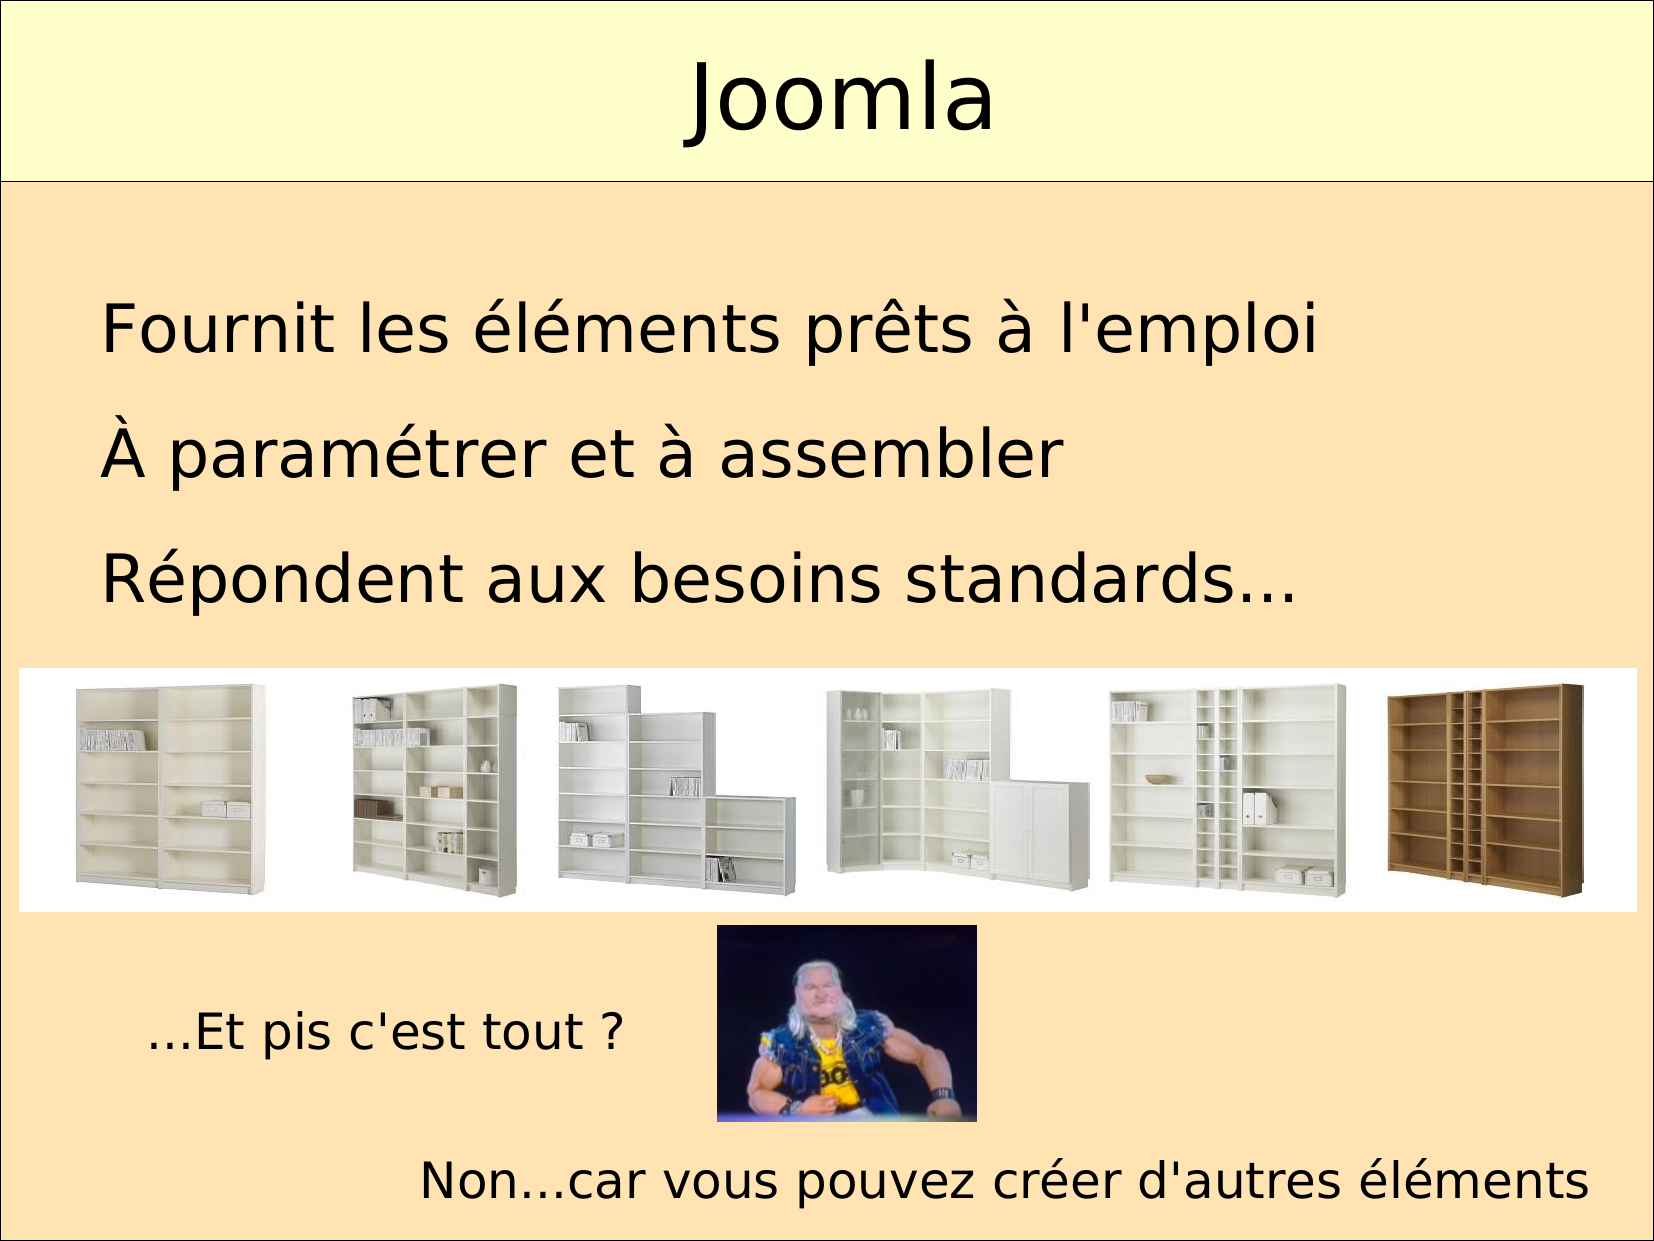

# Joomla
Fournit les éléments prêts à l'emploi
À paramétrer et à assembler
Répondent aux besoins standards...
...Et pis c'est tout ?
Non...car vous pouvez créer d'autres éléments